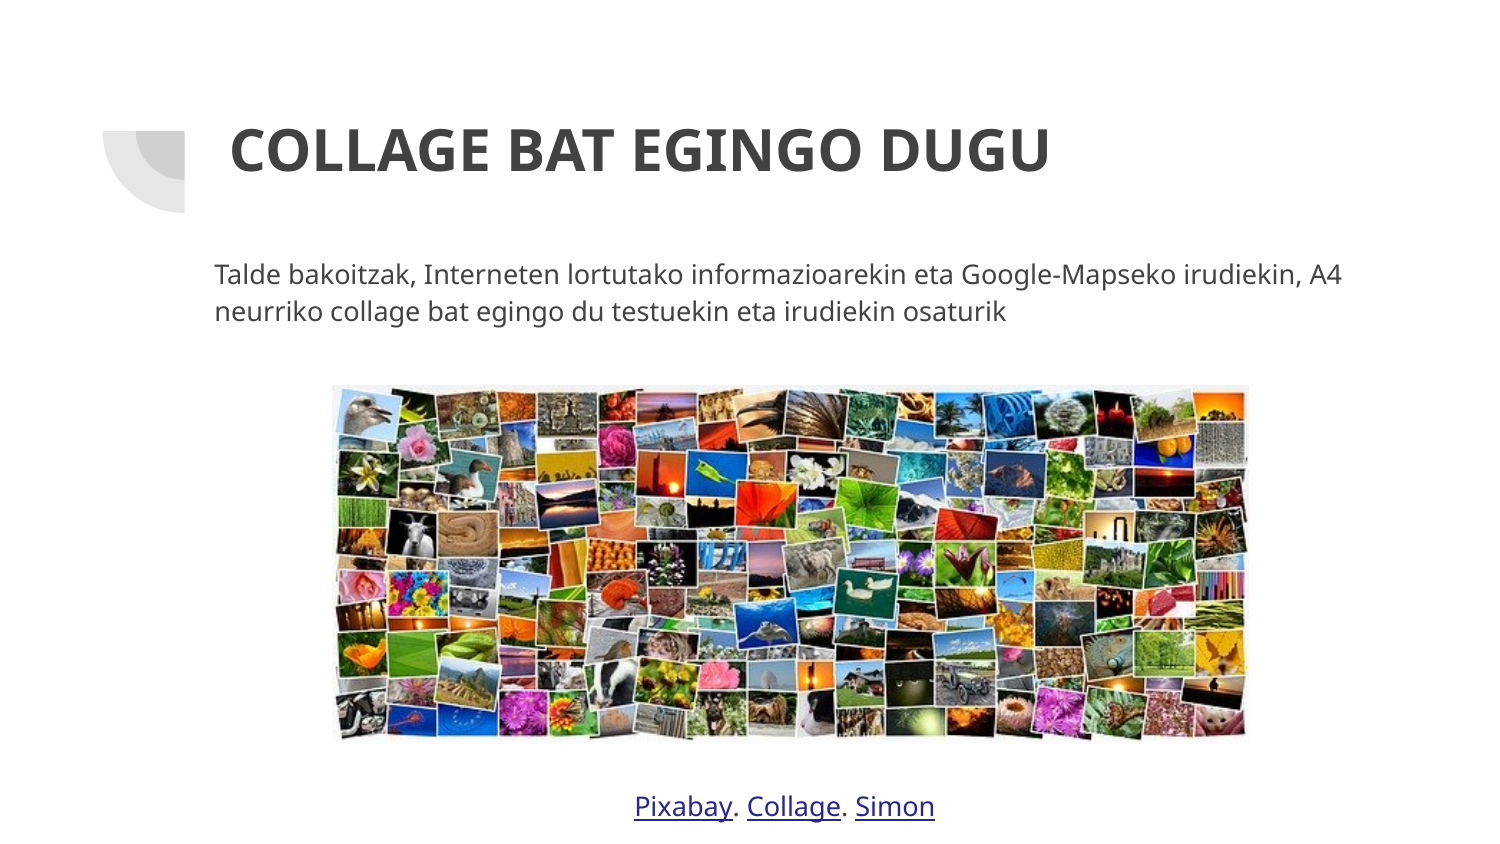

# COLLAGE BAT EGINGO DUGU
Talde bakoitzak, Interneten lortutako informazioarekin eta Google-Mapseko irudiekin, A4 neurriko collage bat egingo du testuekin eta irudiekin osaturik
 Pixabay. Collage. Simon